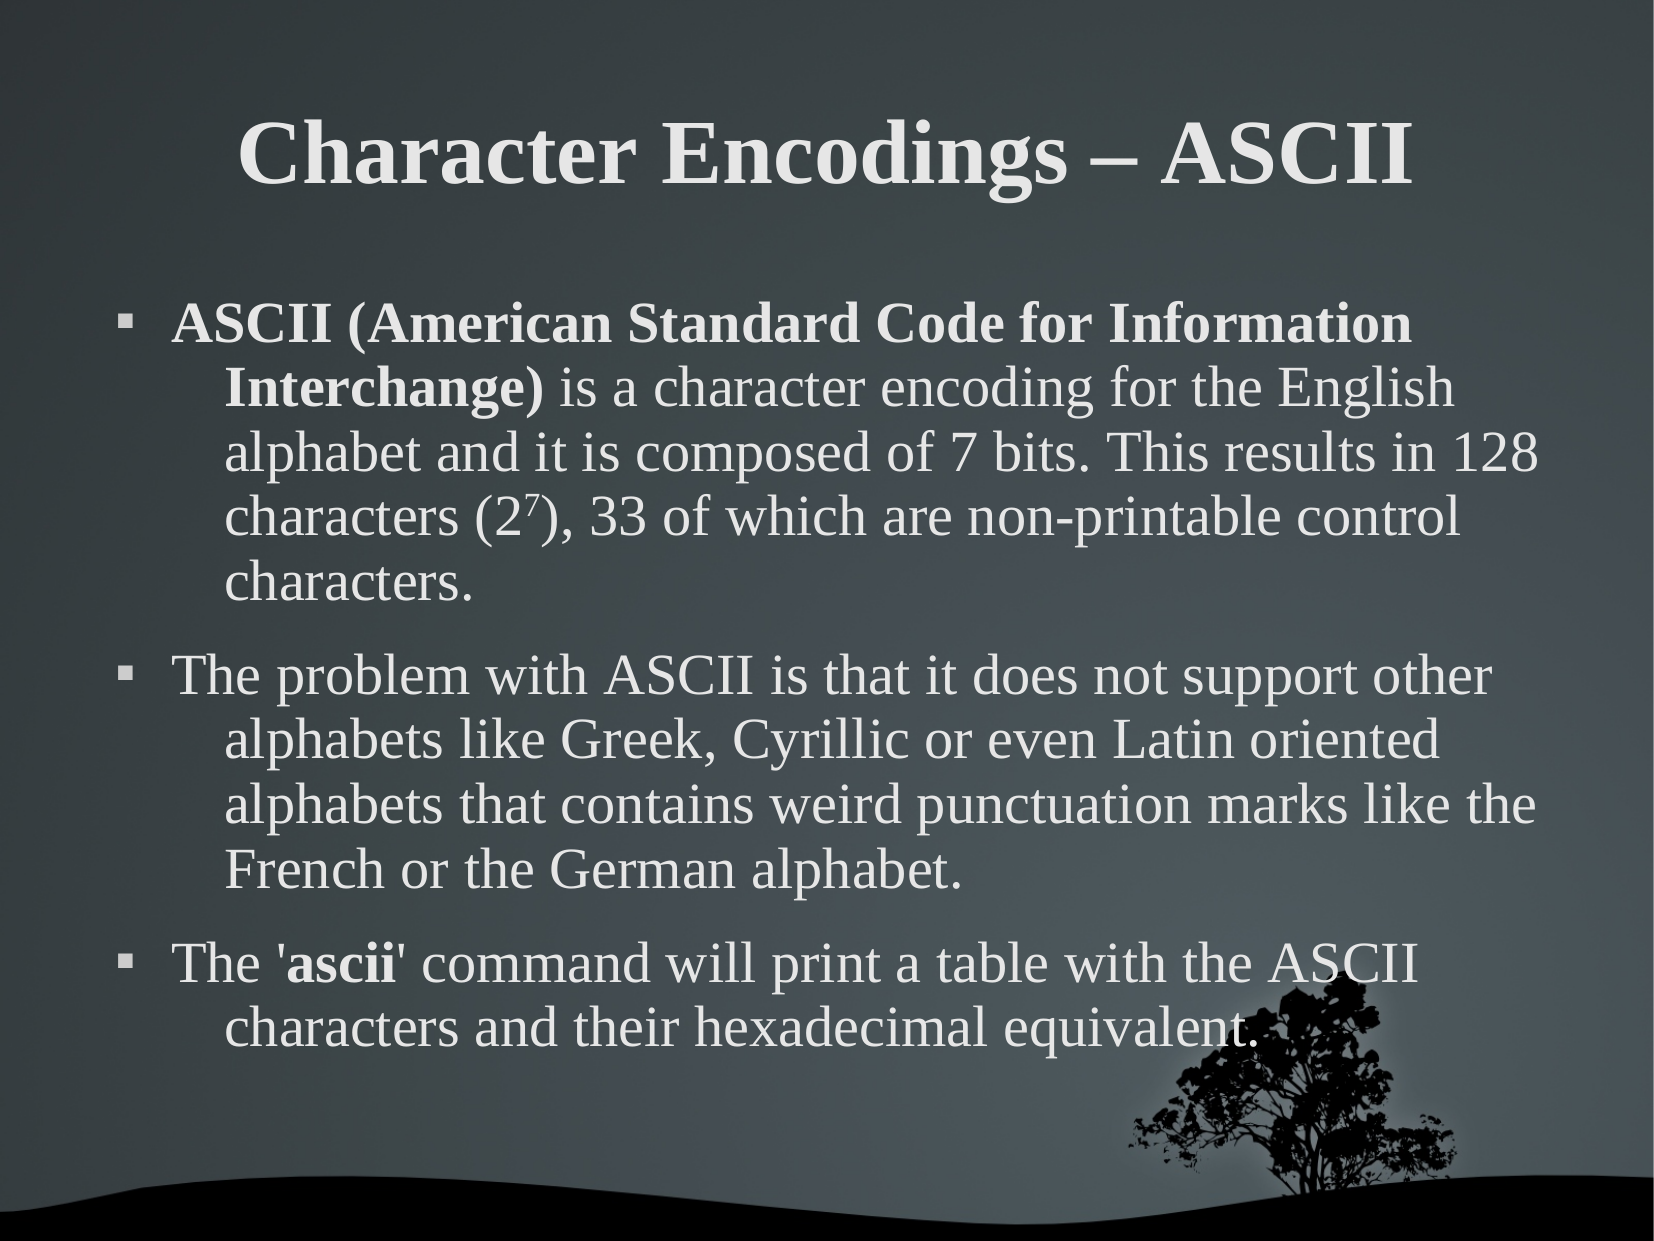

# Character Encodings – ASCII
ASCII (American Standard Code for Information Interchange) is a character encoding for the English alphabet and it is composed of 7 bits. This results in 128 characters (27), 33 of which are non-printable control characters.
The problem with ASCII is that it does not support other alphabets like Greek, Cyrillic or even Latin oriented alphabets that contains weird punctuation marks like the French or the German alphabet.
The 'ascii' command will print a table with the ASCII characters and their hexadecimal equivalent.